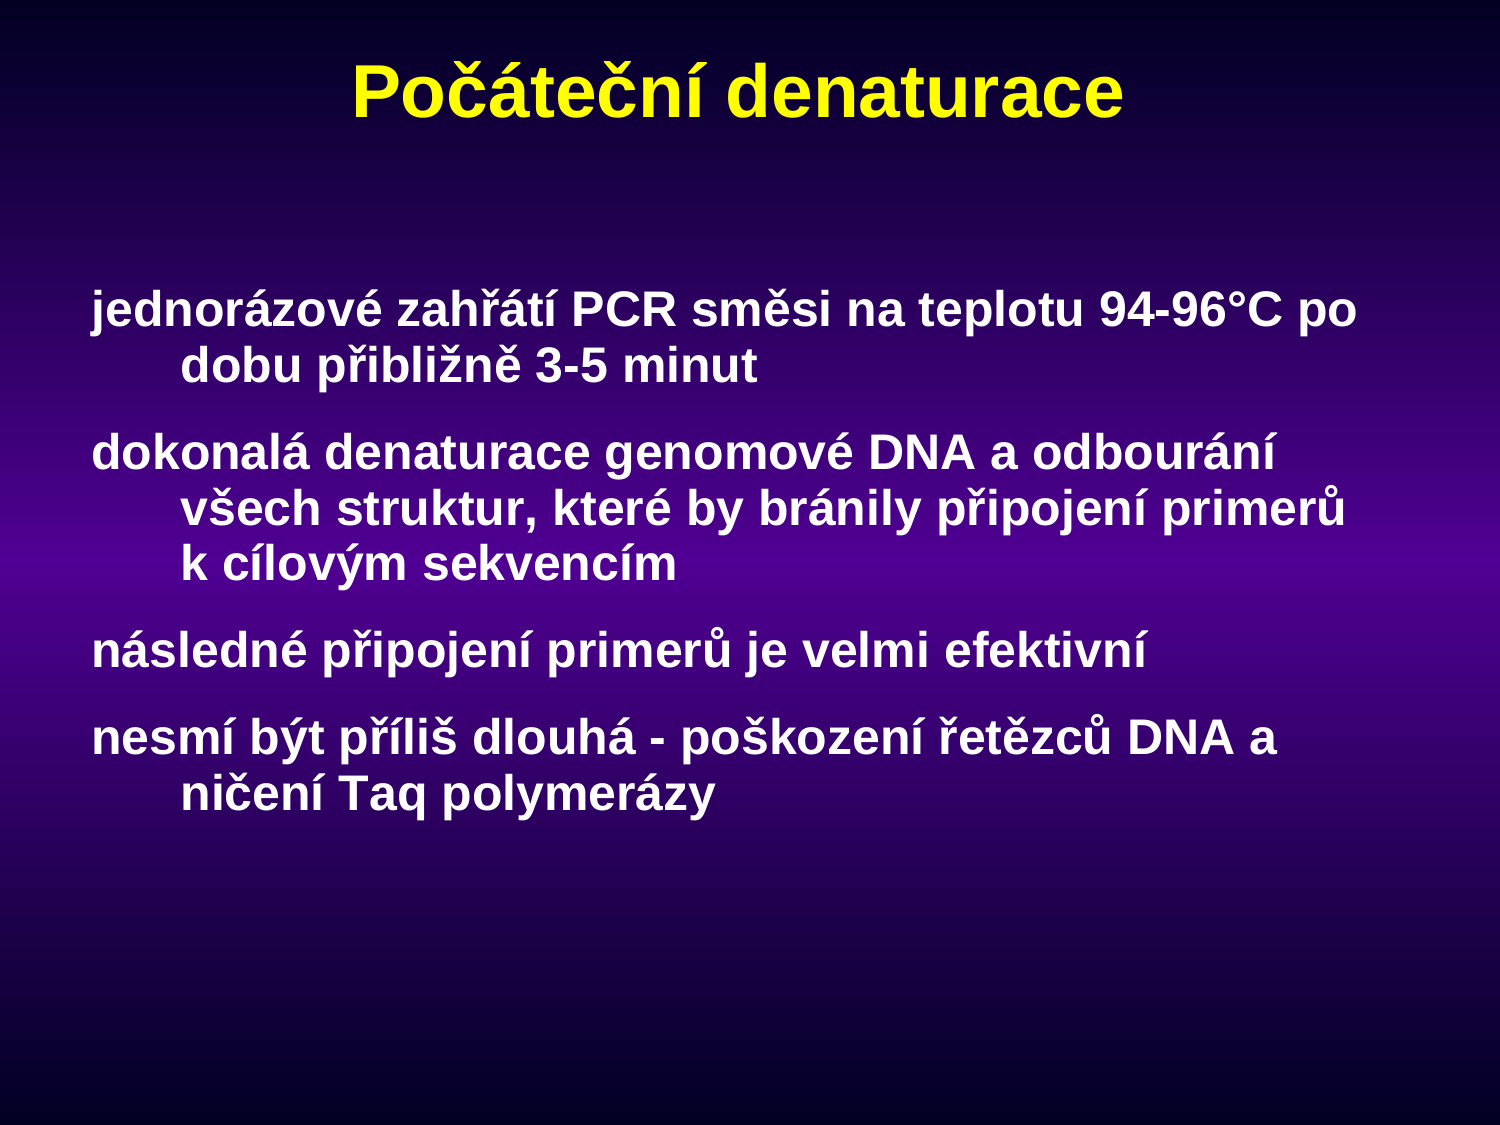

# Počáteční denaturace
jednorázové zahřátí PCR směsi na teplotu 94-96°C po dobu přibližně 3-5 minut
dokonalá denaturace genomové DNA a odbourání všech struktur, které by bránily připojení primerů k cílovým sekvencím
následné připojení primerů je velmi efektivní
nesmí být příliš dlouhá - poškození řetězců DNA a ničení Taq polymerázy